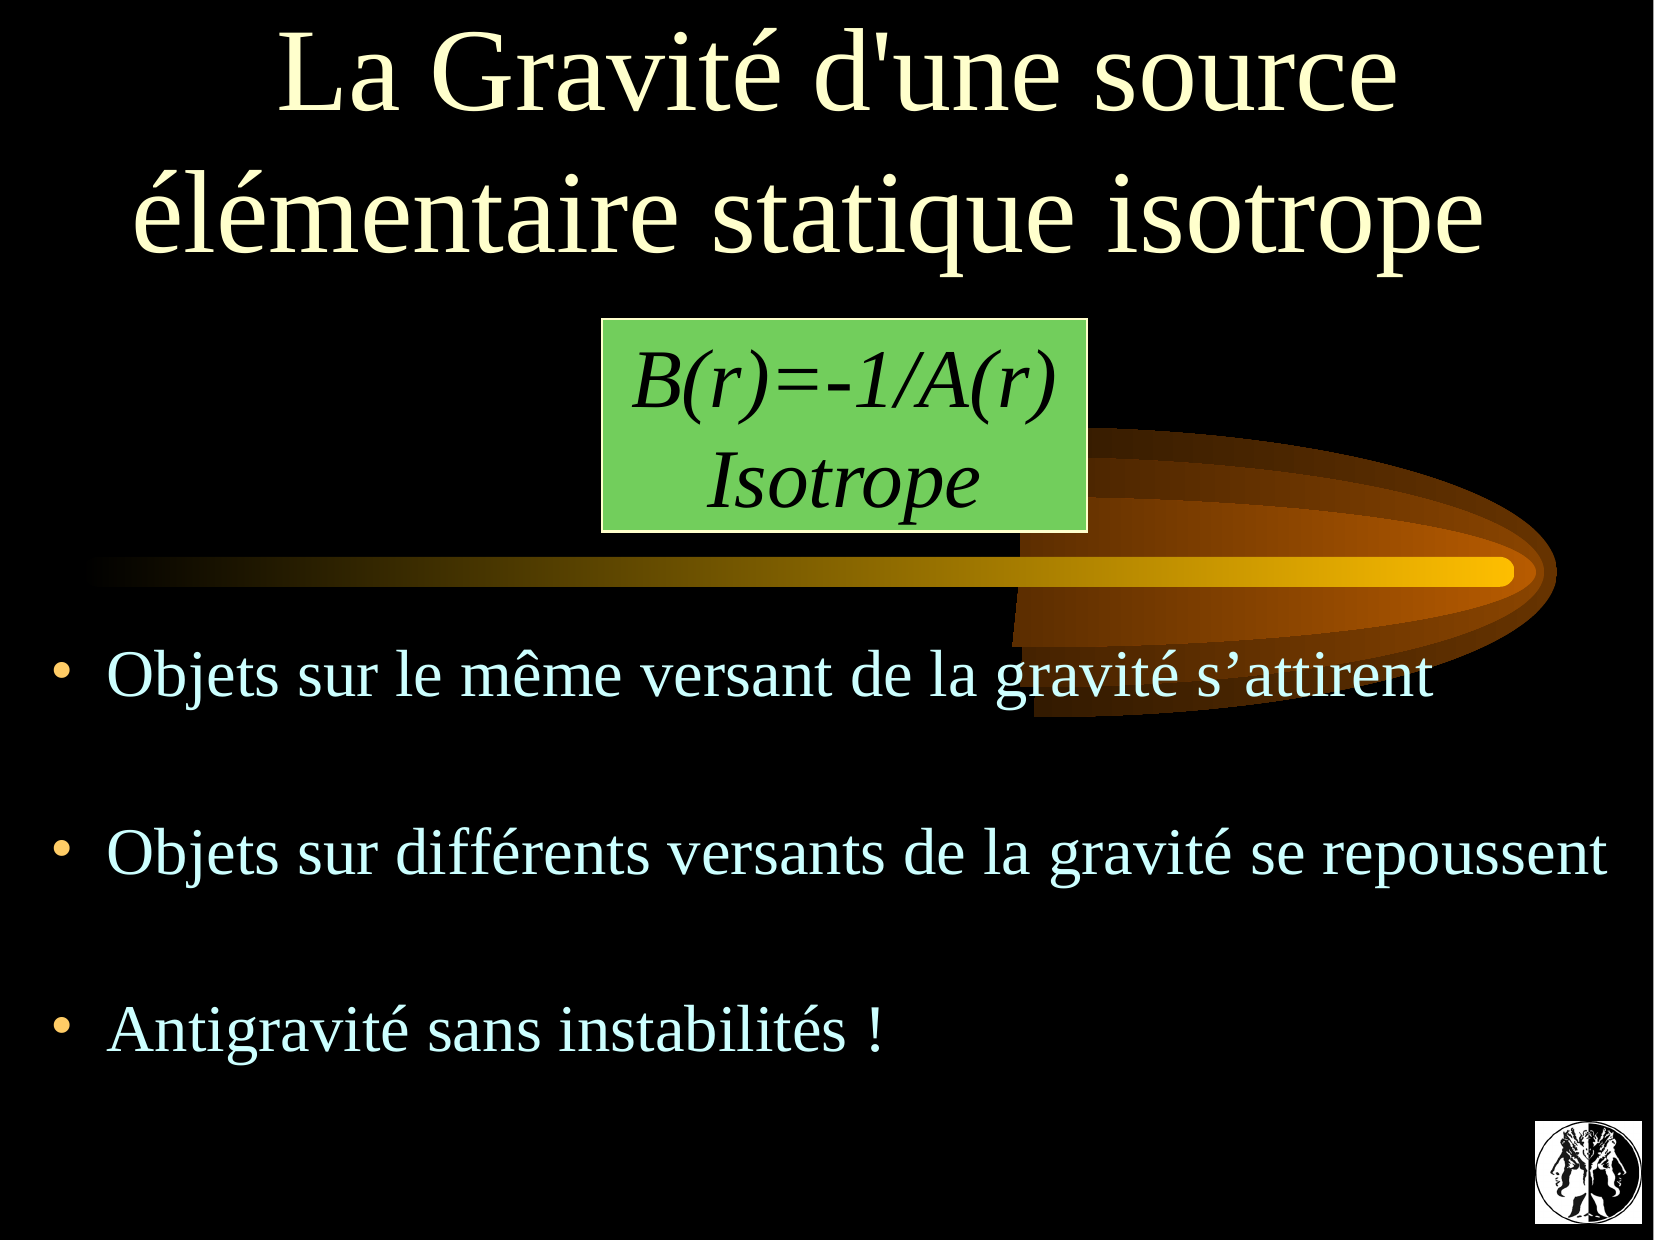

# La Gravité d'une source élémentaire statique isotrope
Objets sur le même versant de la gravité s’attirent
Objets sur différents versants de la gravité se repoussent
Antigravité sans instabilités !
B(r)=-1/A(r)
Isotrope